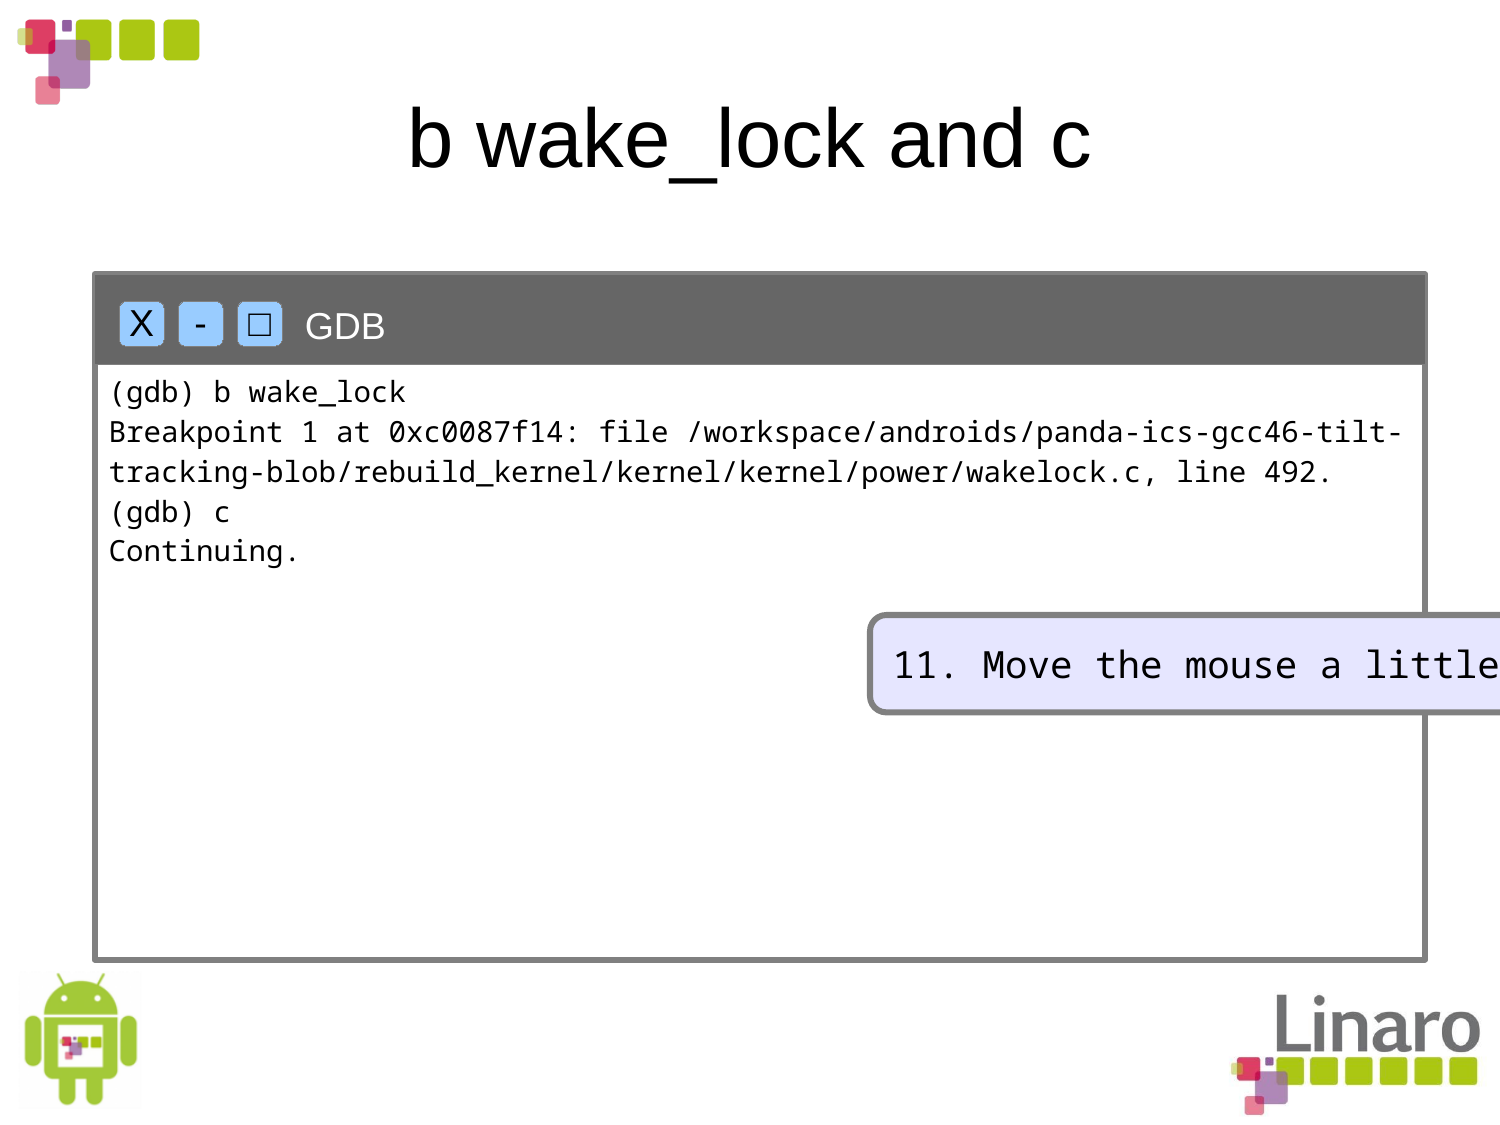

# b wake_lock and c
GDB
X
-
□
(gdb) b wake_lock
Breakpoint 1 at 0xc0087f14: file /workspace/androids/panda-ics-gcc46-tilt-tracking-blob/rebuild_kernel/kernel/kernel/power/wakelock.c, line 492.
(gdb) c
Continuing.
11. Move the mouse a little